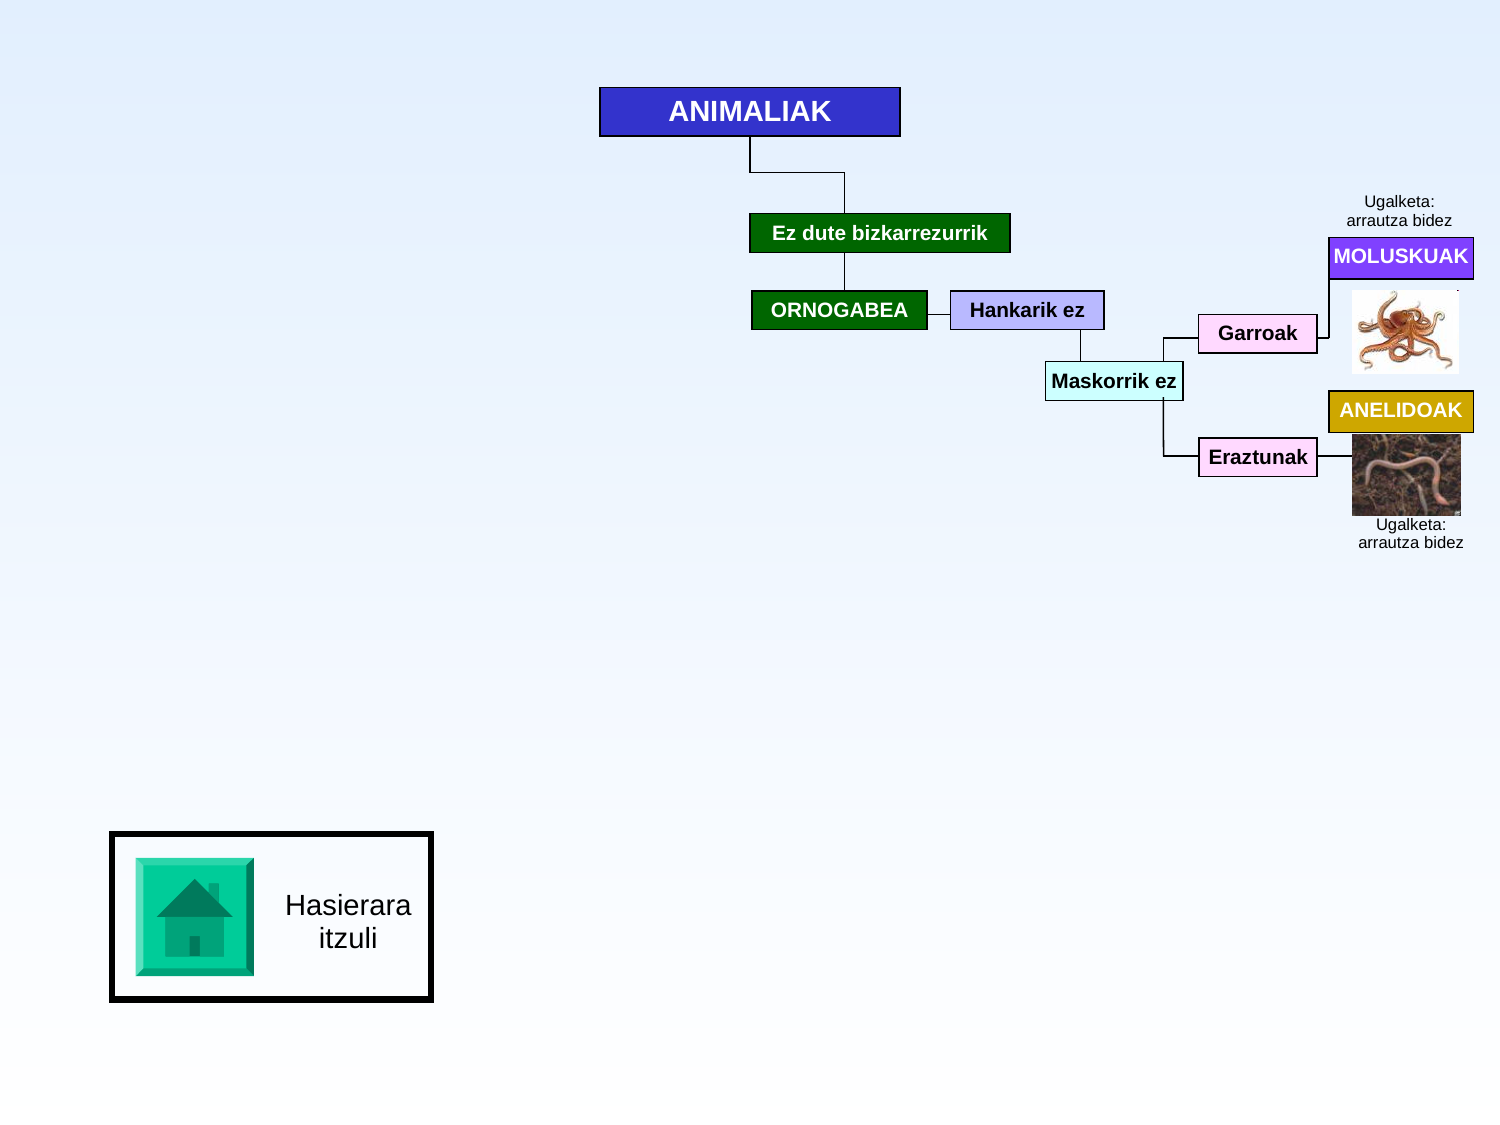

ANIMALIAK
Ugalketa:
arrautza bidez
Ez dute bizkarrezurrik
MOLUSKUAK
ORNOGABEA
Hankarik ez
Garroak
Maskorrik ez
ANELIDOAK
Eraztunak
Ugalketa:
arrautza bidez
Hasierara itzuli